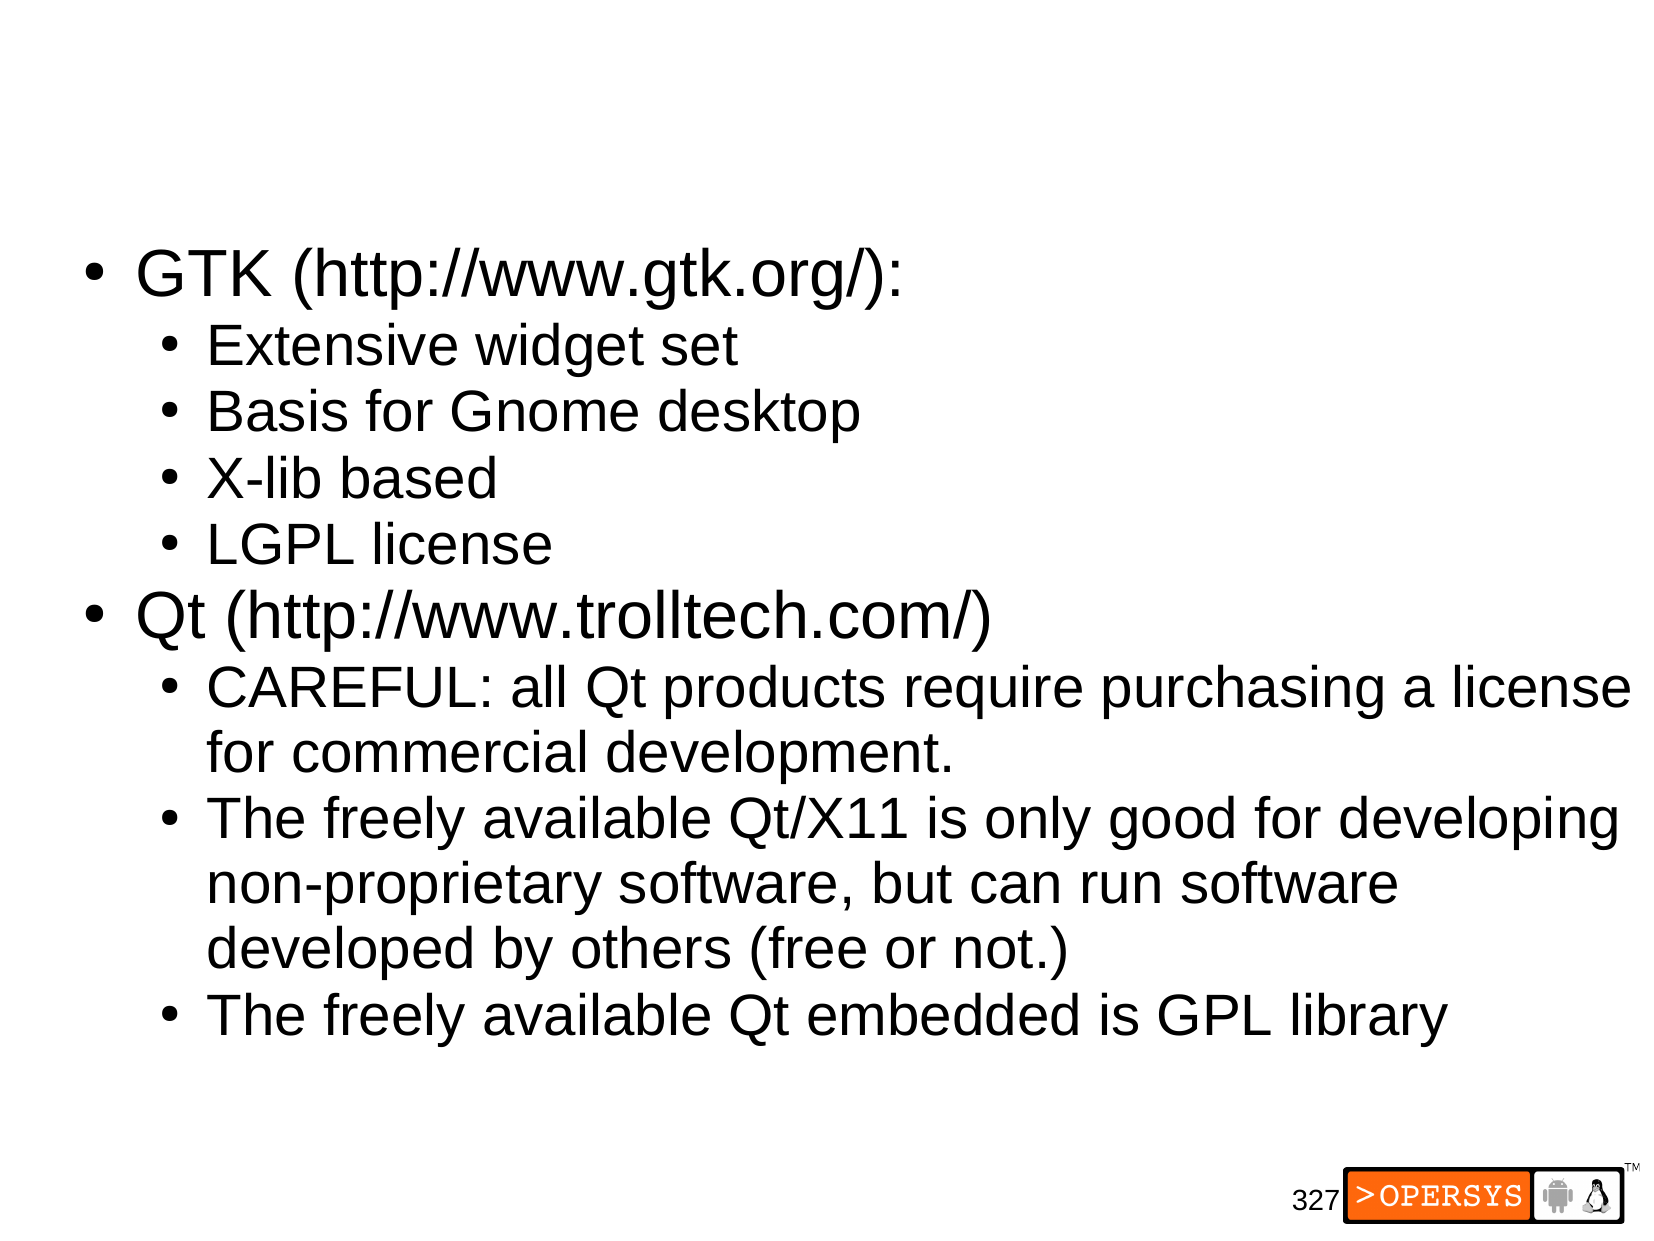

# GTK (http://www.gtk.org/):
Extensive widget set
Basis for Gnome desktop
X-lib based
LGPL license
Qt (http://www.trolltech.com/)
CAREFUL: all Qt products require purchasing a license for commercial development.
The freely available Qt/X11 is only good for developing non-proprietary software, but can run software developed by others (free or not.)
The freely available Qt embedded is GPL library